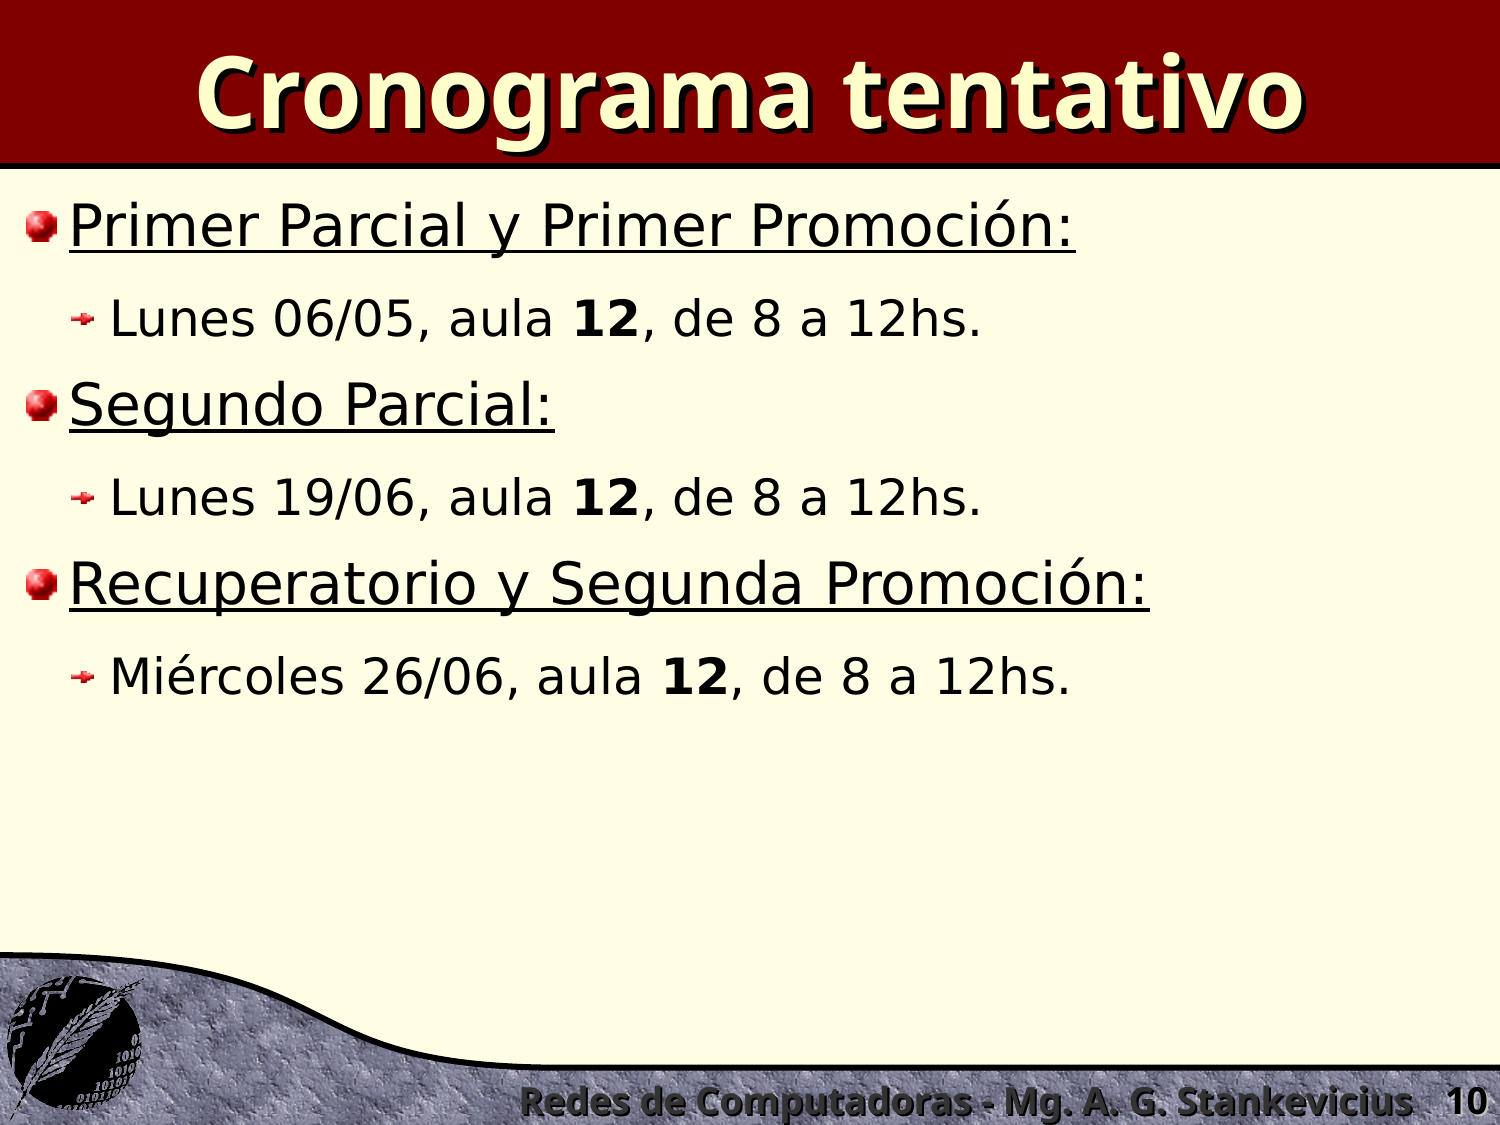

# Cronograma tentativo
Primer Parcial y Primer Promoción:
Lunes 06/05, aula 12, de 8 a 12hs.
Segundo Parcial:
Lunes 19/06, aula 12, de 8 a 12hs.
Recuperatorio y Segunda Promoción:
Miércoles 26/06, aula 12, de 8 a 12hs.
10